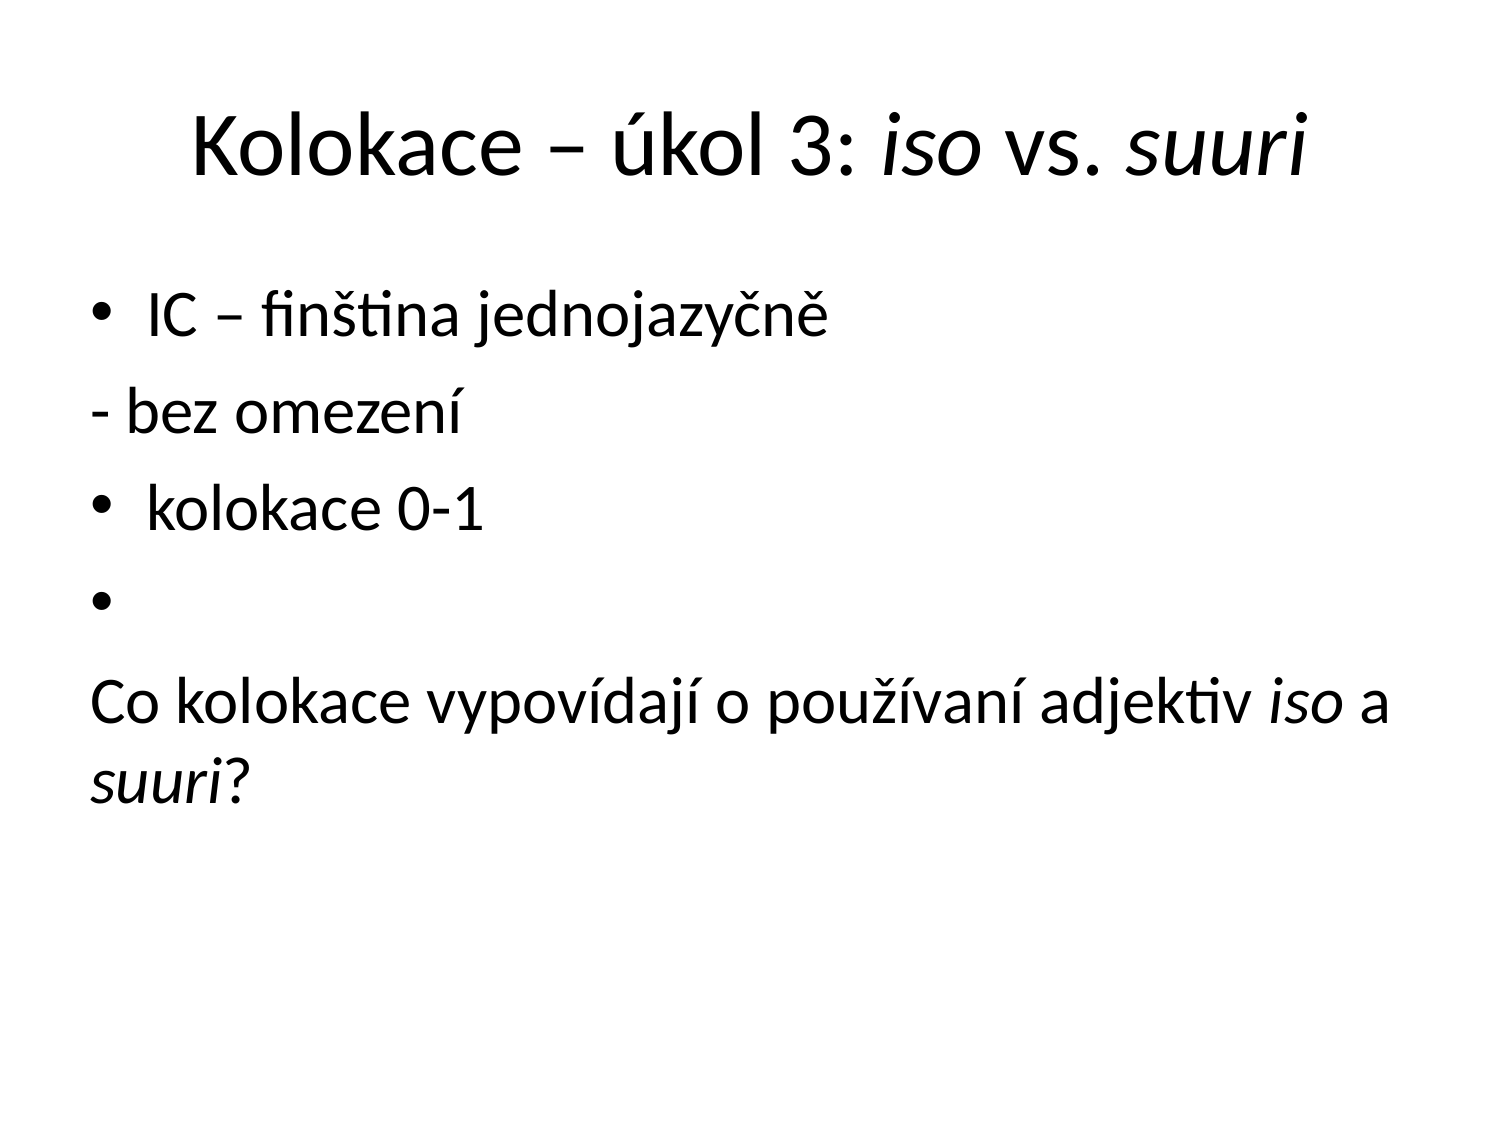

# Kolokace – úkol 3: iso vs. suuri
IC – finština jednojazyčně
- bez omezení
kolokace 0-1
Co kolokace vypovídají o používaní adjektiv iso a suuri?